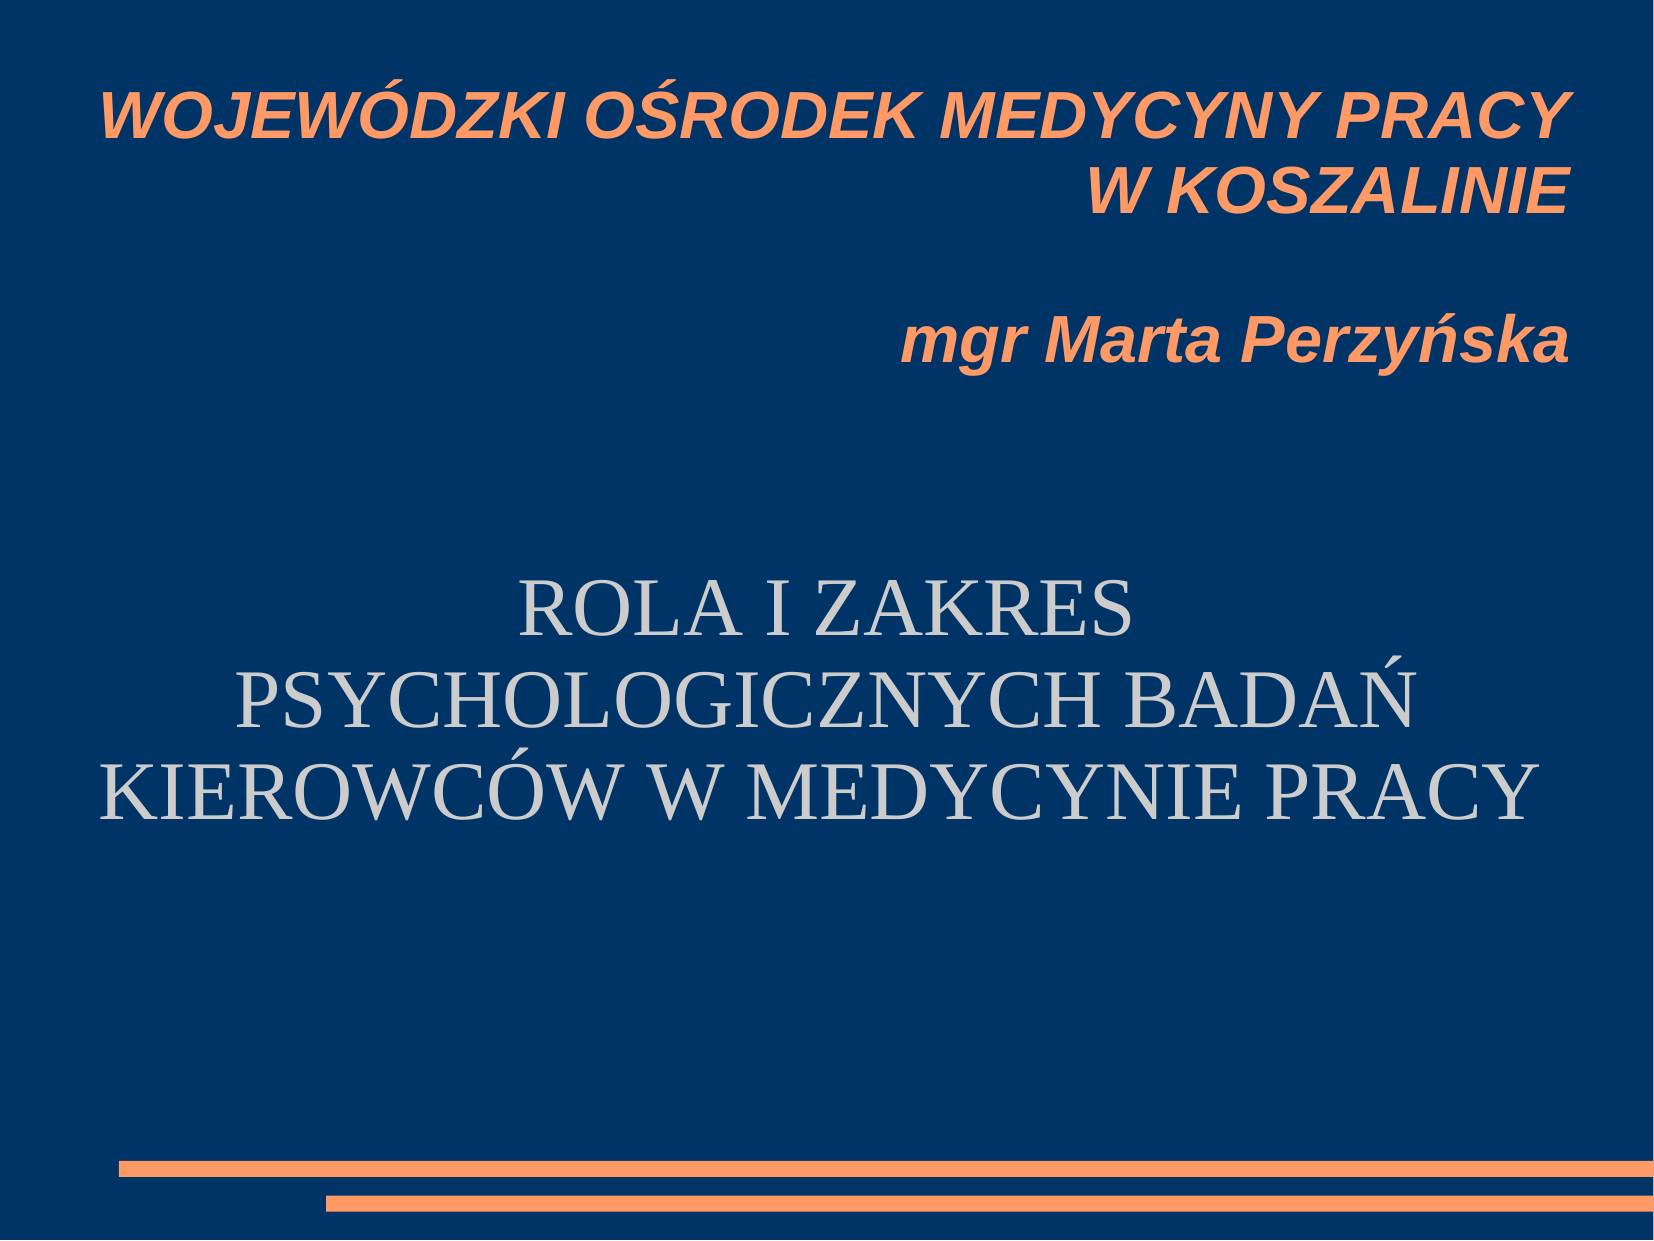

# WOJEWÓDZKI OŚRODEK MEDYCYNY PRACY W KOSZALINIE mgr Marta Perzyńska
ROLA I ZAKRES PSYCHOLOGICZNYCH BADAŃ KIEROWCÓW W MEDYCYNIE PRACY